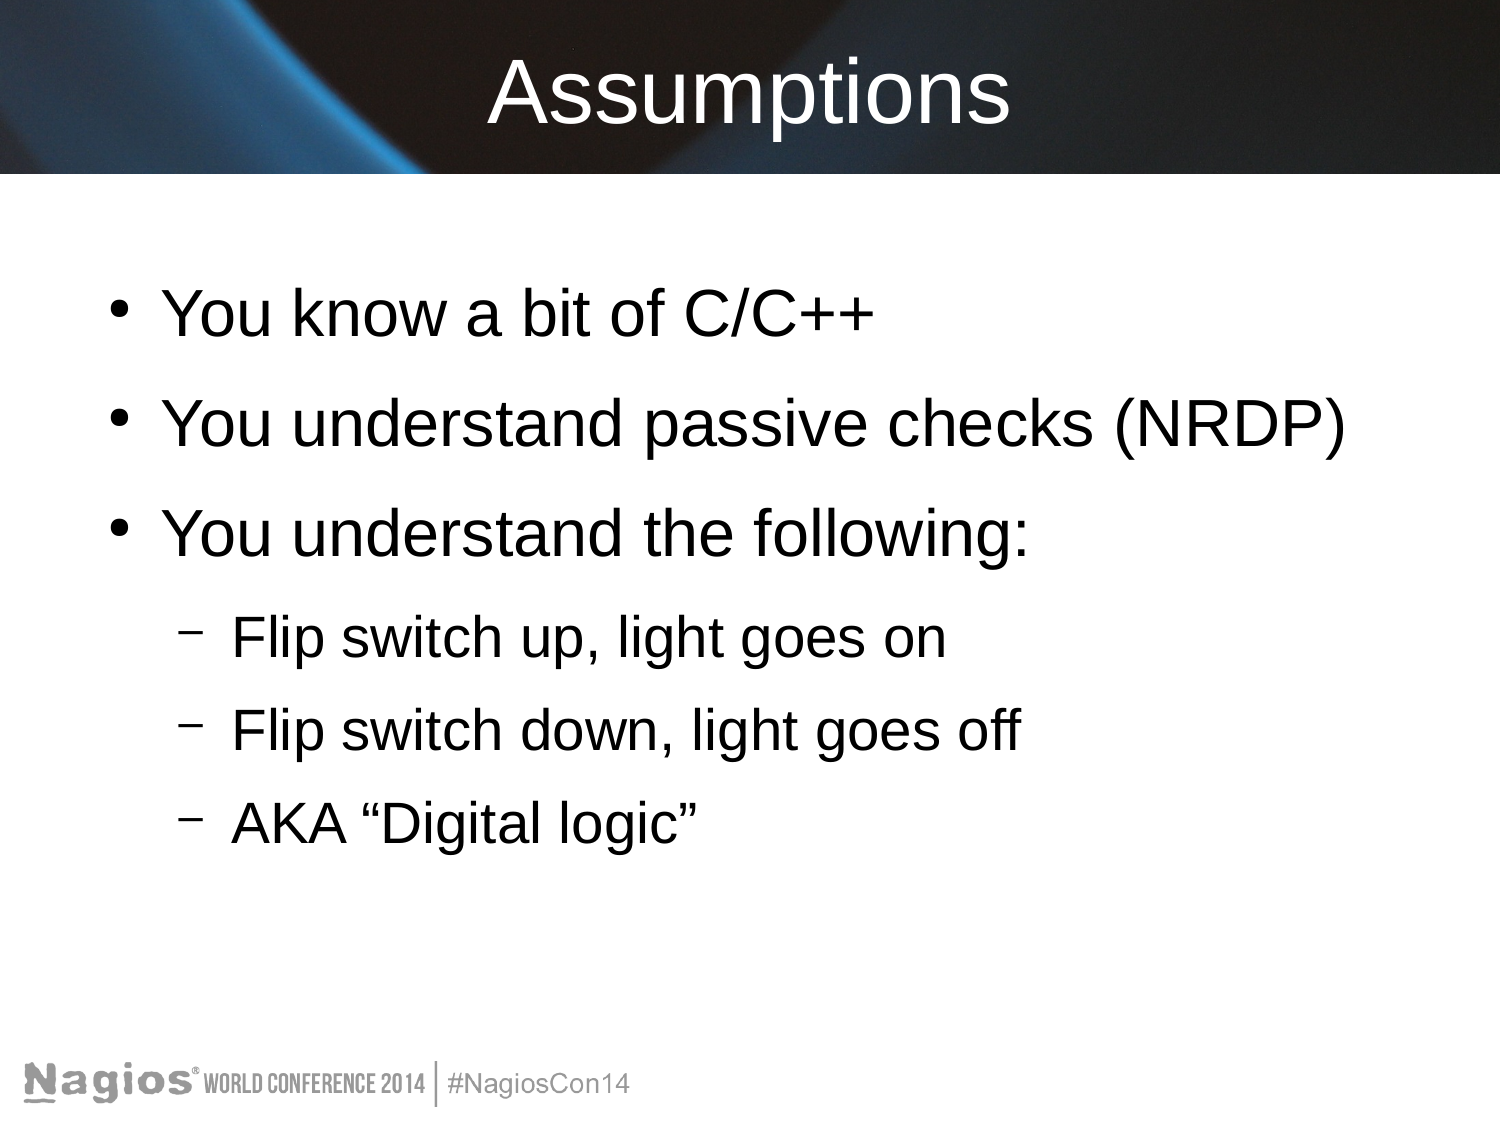

# Assumptions
You know a bit of C/C++
You understand passive checks (NRDP)
You understand the following:
Flip switch up, light goes on
Flip switch down, light goes off
AKA “Digital logic”